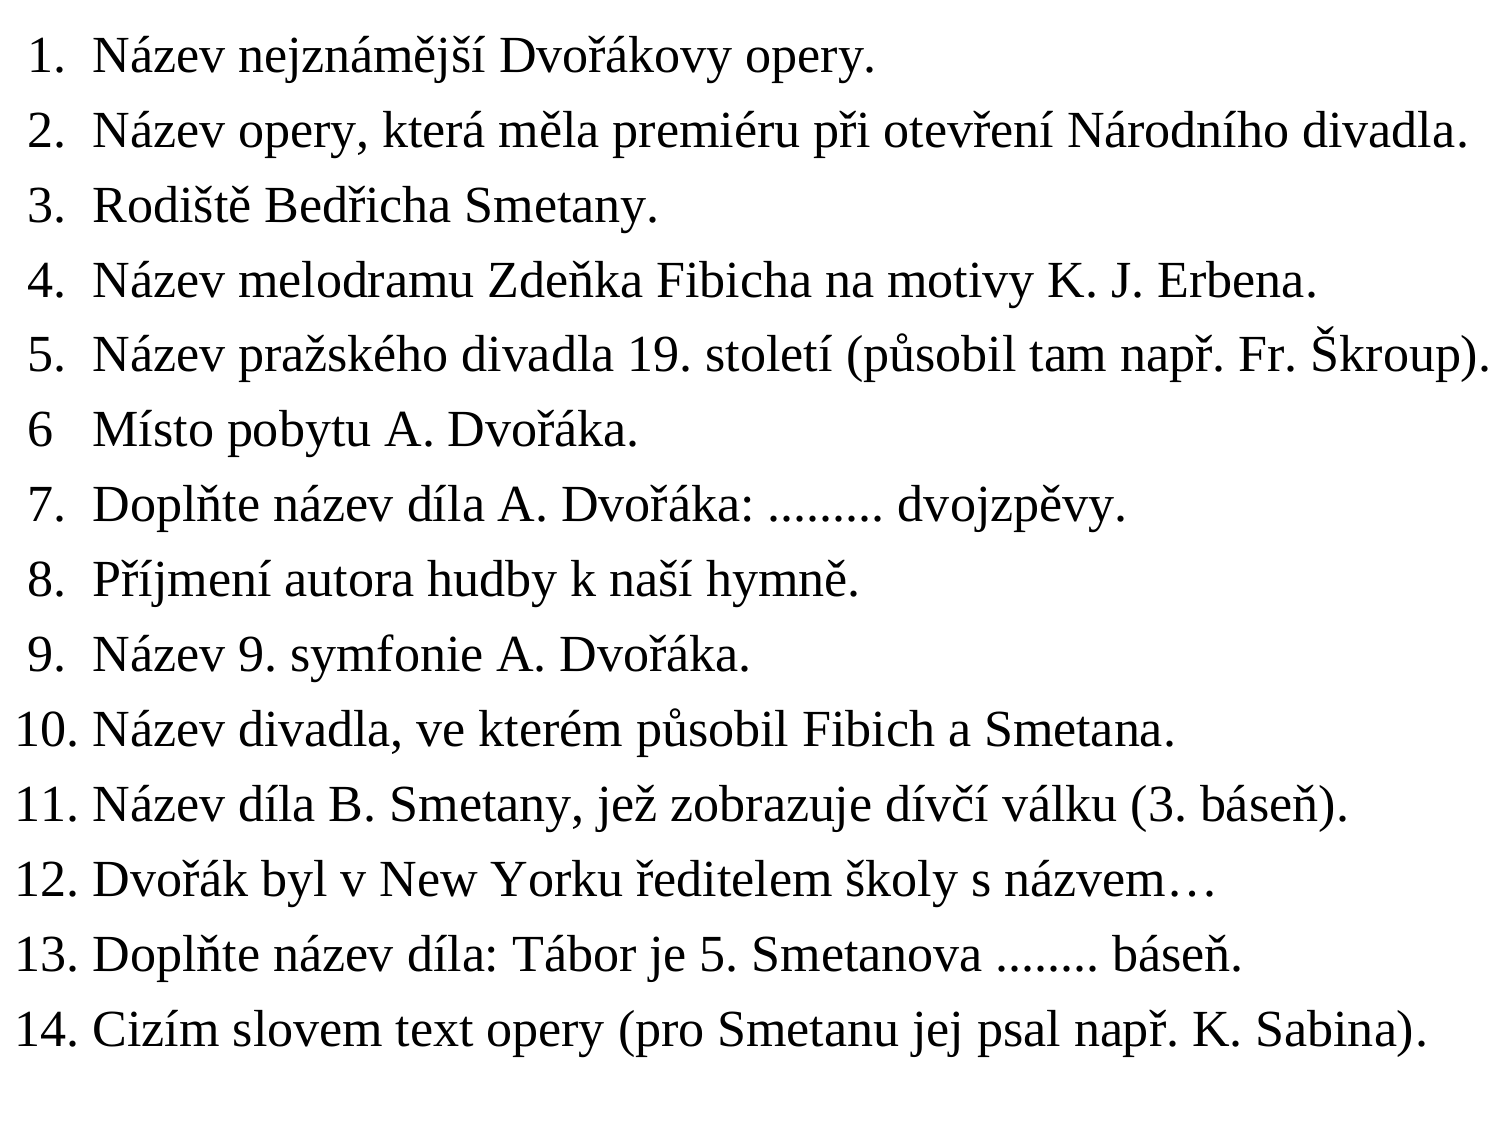

1. Název nejznámější Dvořákovy opery.
 2. Název opery, která měla premiéru při otevření Národního divadla.
 3. Rodiště Bedřicha Smetany.
 4. Název melodramu Zdeňka Fibicha na motivy K. J. Erbena.
 5. Název pražského divadla 19. století (působil tam např. Fr. Škroup).
 6 Místo pobytu A. Dvořáka.
 7. Doplňte název díla A. Dvořáka: ......... dvojzpěvy.
 8. Příjmení autora hudby k naší hymně.
 9. Název 9. symfonie A. Dvořáka.
10. Název divadla, ve kterém působil Fibich a Smetana.
11. Název díla B. Smetany, jež zobrazuje dívčí válku (3. báseň).
12. Dvořák byl v New Yorku ředitelem školy s názvem…
13. Doplňte název díla: Tábor je 5. Smetanova ........ báseň.
14. Cizím slovem text opery (pro Smetanu jej psal např. K. Sabina).